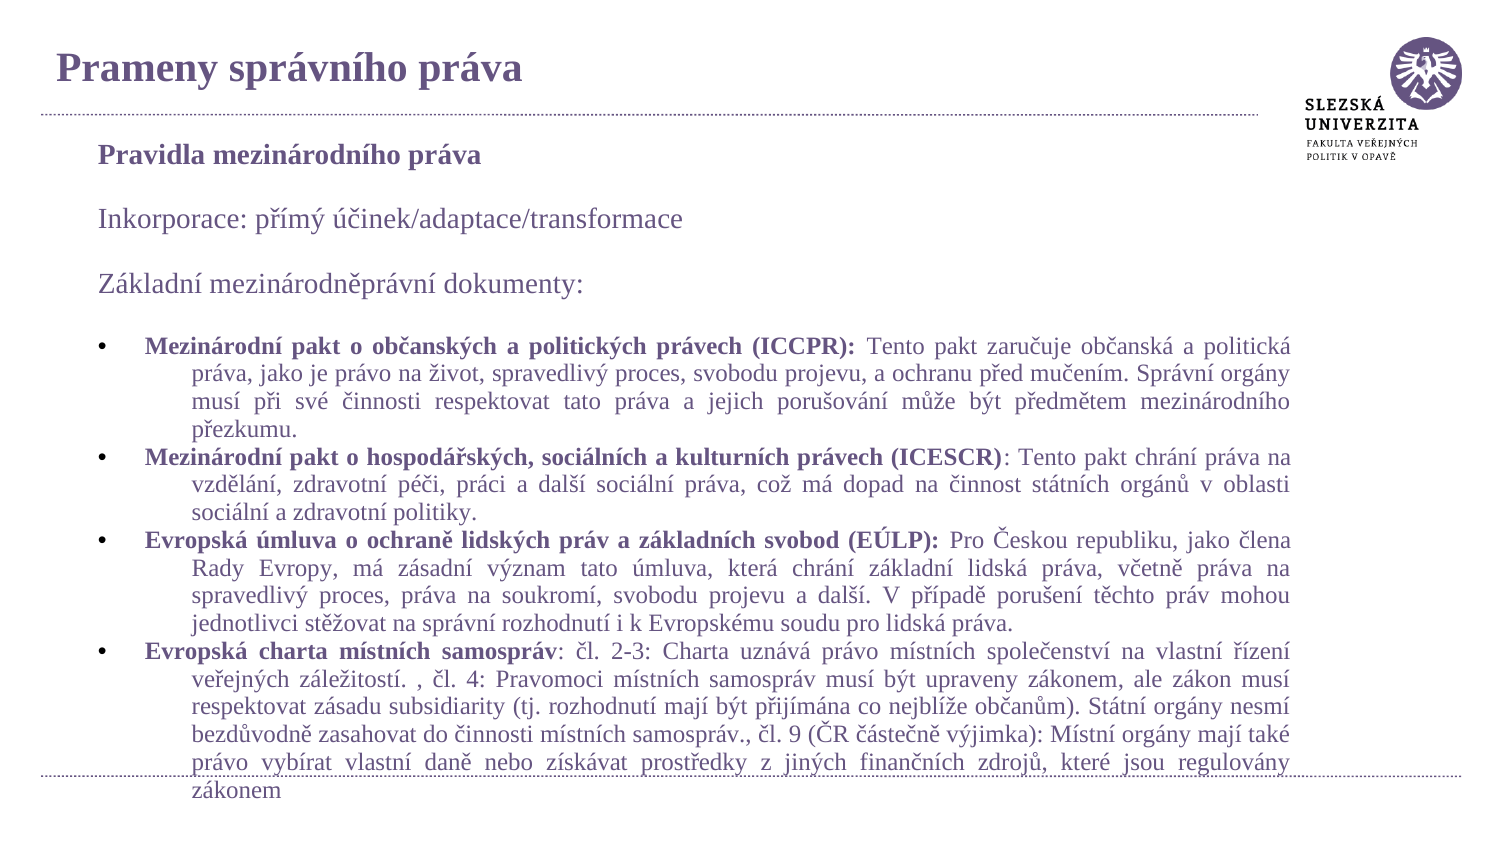

# Prameny správního práva
Pravidla mezinárodního práva
Inkorporace: přímý účinek/adaptace/transformace
Základní mezinárodněprávní dokumenty:
Mezinárodní pakt o občanských a politických právech (ICCPR): Tento pakt zaručuje občanská a politická práva, jako je právo na život, spravedlivý proces, svobodu projevu, a ochranu před mučením. Správní orgány musí při své činnosti respektovat tato práva a jejich porušování může být předmětem mezinárodního přezkumu.
Mezinárodní pakt o hospodářských, sociálních a kulturních právech (ICESCR): Tento pakt chrání práva na vzdělání, zdravotní péči, práci a další sociální práva, což má dopad na činnost státních orgánů v oblasti sociální a zdravotní politiky.
Evropská úmluva o ochraně lidských práv a základních svobod (EÚLP): Pro Českou republiku, jako člena Rady Evropy, má zásadní význam tato úmluva, která chrání základní lidská práva, včetně práva na spravedlivý proces, práva na soukromí, svobodu projevu a další. V případě porušení těchto práv mohou jednotlivci stěžovat na správní rozhodnutí i k Evropskému soudu pro lidská práva.
Evropská charta místních samospráv: čl. 2-3: Charta uznává právo místních společenství na vlastní řízení veřejných záležitostí. , čl. 4: Pravomoci místních samospráv musí být upraveny zákonem, ale zákon musí respektovat zásadu subsidiarity (tj. rozhodnutí mají být přijímána co nejblíže občanům). Státní orgány nesmí bezdůvodně zasahovat do činnosti místních samospráv., čl. 9 (ČR částečně výjimka): Místní orgány mají také právo vybírat vlastní daně nebo získávat prostředky z jiných finančních zdrojů, které jsou regulovány zákonem